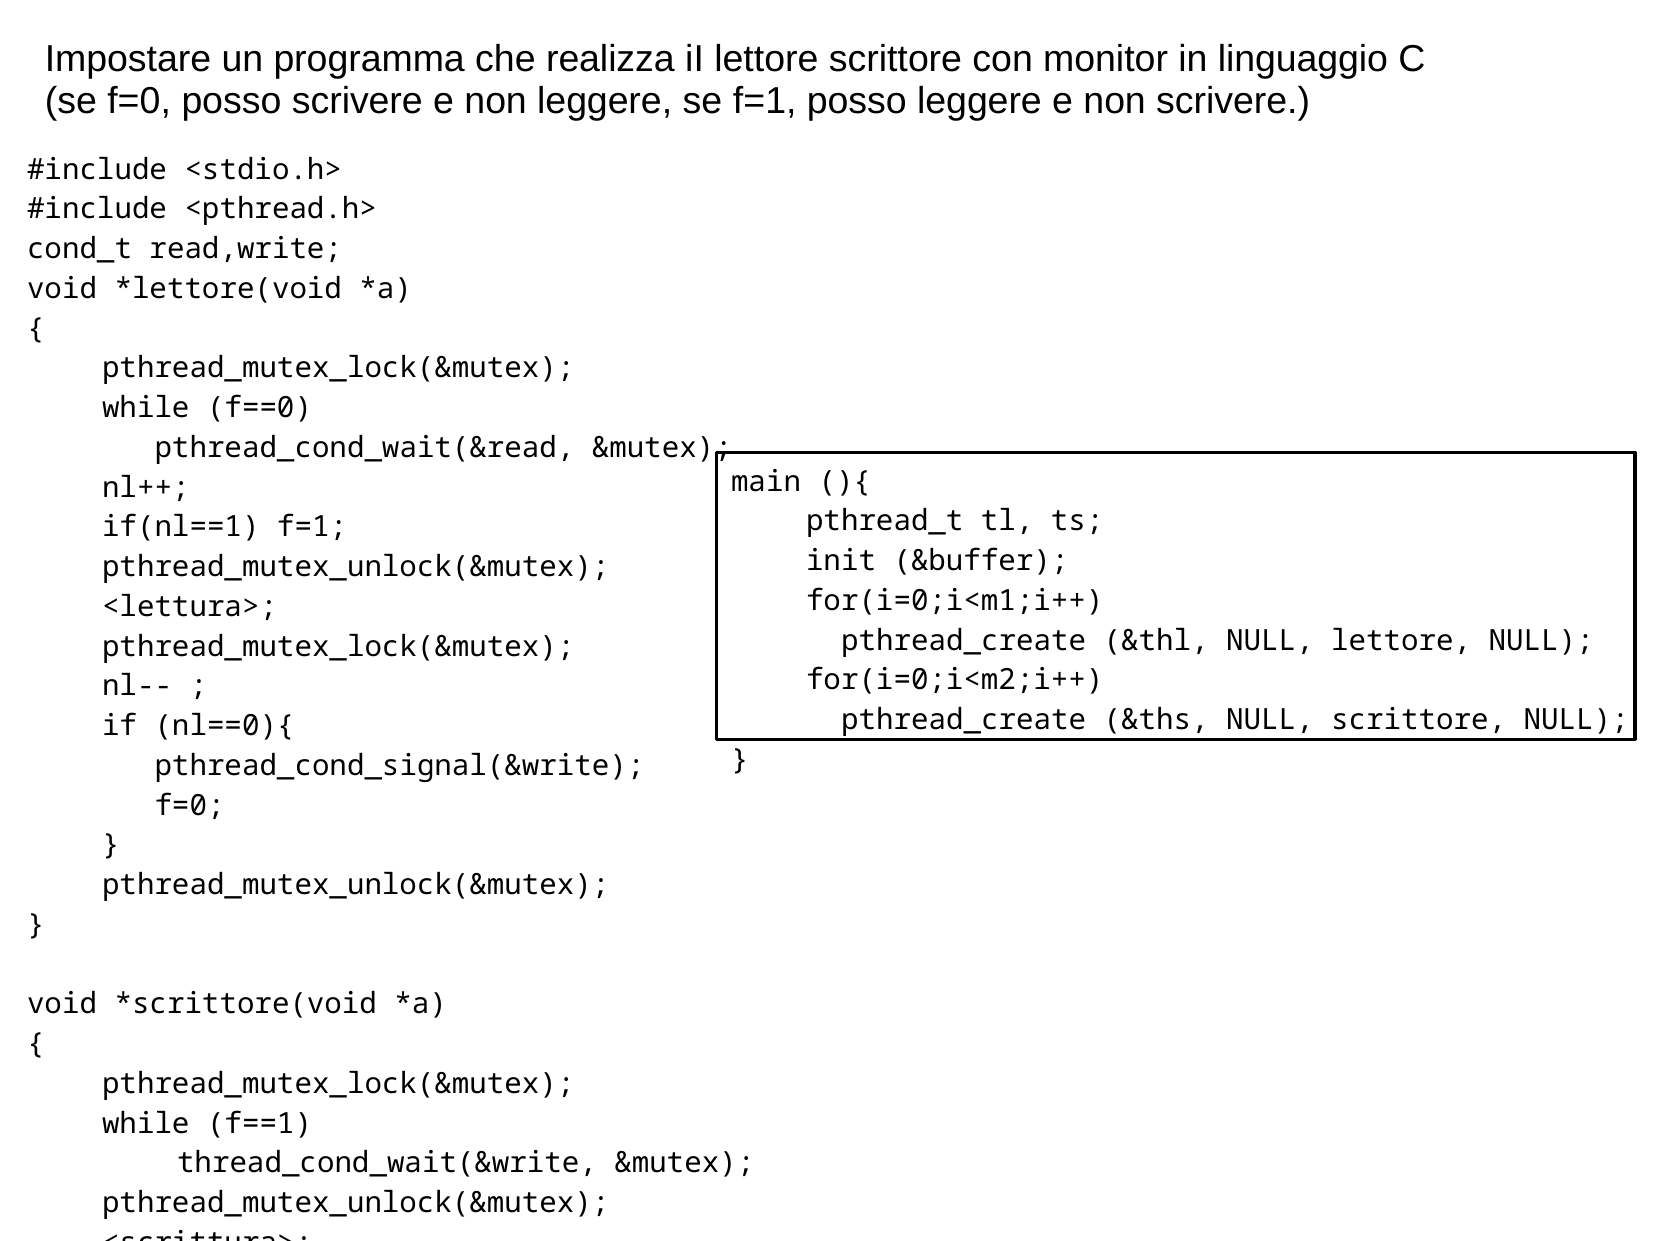

Impostare un programma che realizza iI lettore scrittore con monitor in linguaggio C
(se f=0, posso scrivere e non leggere, se f=1, posso leggere e non scrivere.)
#include <stdio.h>
#include <pthread.h>
cond_t read,write;
void *lettore(void *a)
{
	pthread_mutex_lock(&mutex);
	while (f==0)
	 pthread_cond_wait(&read, &mutex);
	nl++;
	if(nl==1) f=1;
	pthread_mutex_unlock(&mutex);
	<lettura>;
	pthread_mutex_lock(&mutex);
	nl-- ;
	if (nl==0){
	 pthread_cond_signal(&write);
	 f=0;
	}
 	pthread_mutex_unlock(&mutex);
}
void *scrittore(void *a)
{
	pthread_mutex_lock(&mutex);
	while (f==1)
		thread_cond_wait(&write, &mutex);
	pthread_mutex_unlock(&mutex);
	<scrittura>;
	pthread_cond_signal(&read);
	f=1;
}
main (){
	pthread_t tl, ts;
	init (&buffer);
	for(i=0;i<m1;i++)
	 pthread_create (&thl, NULL, lettore, NULL);
	for(i=0;i<m2;i++)
	 pthread_create (&ths, NULL, scrittore, NULL);
}